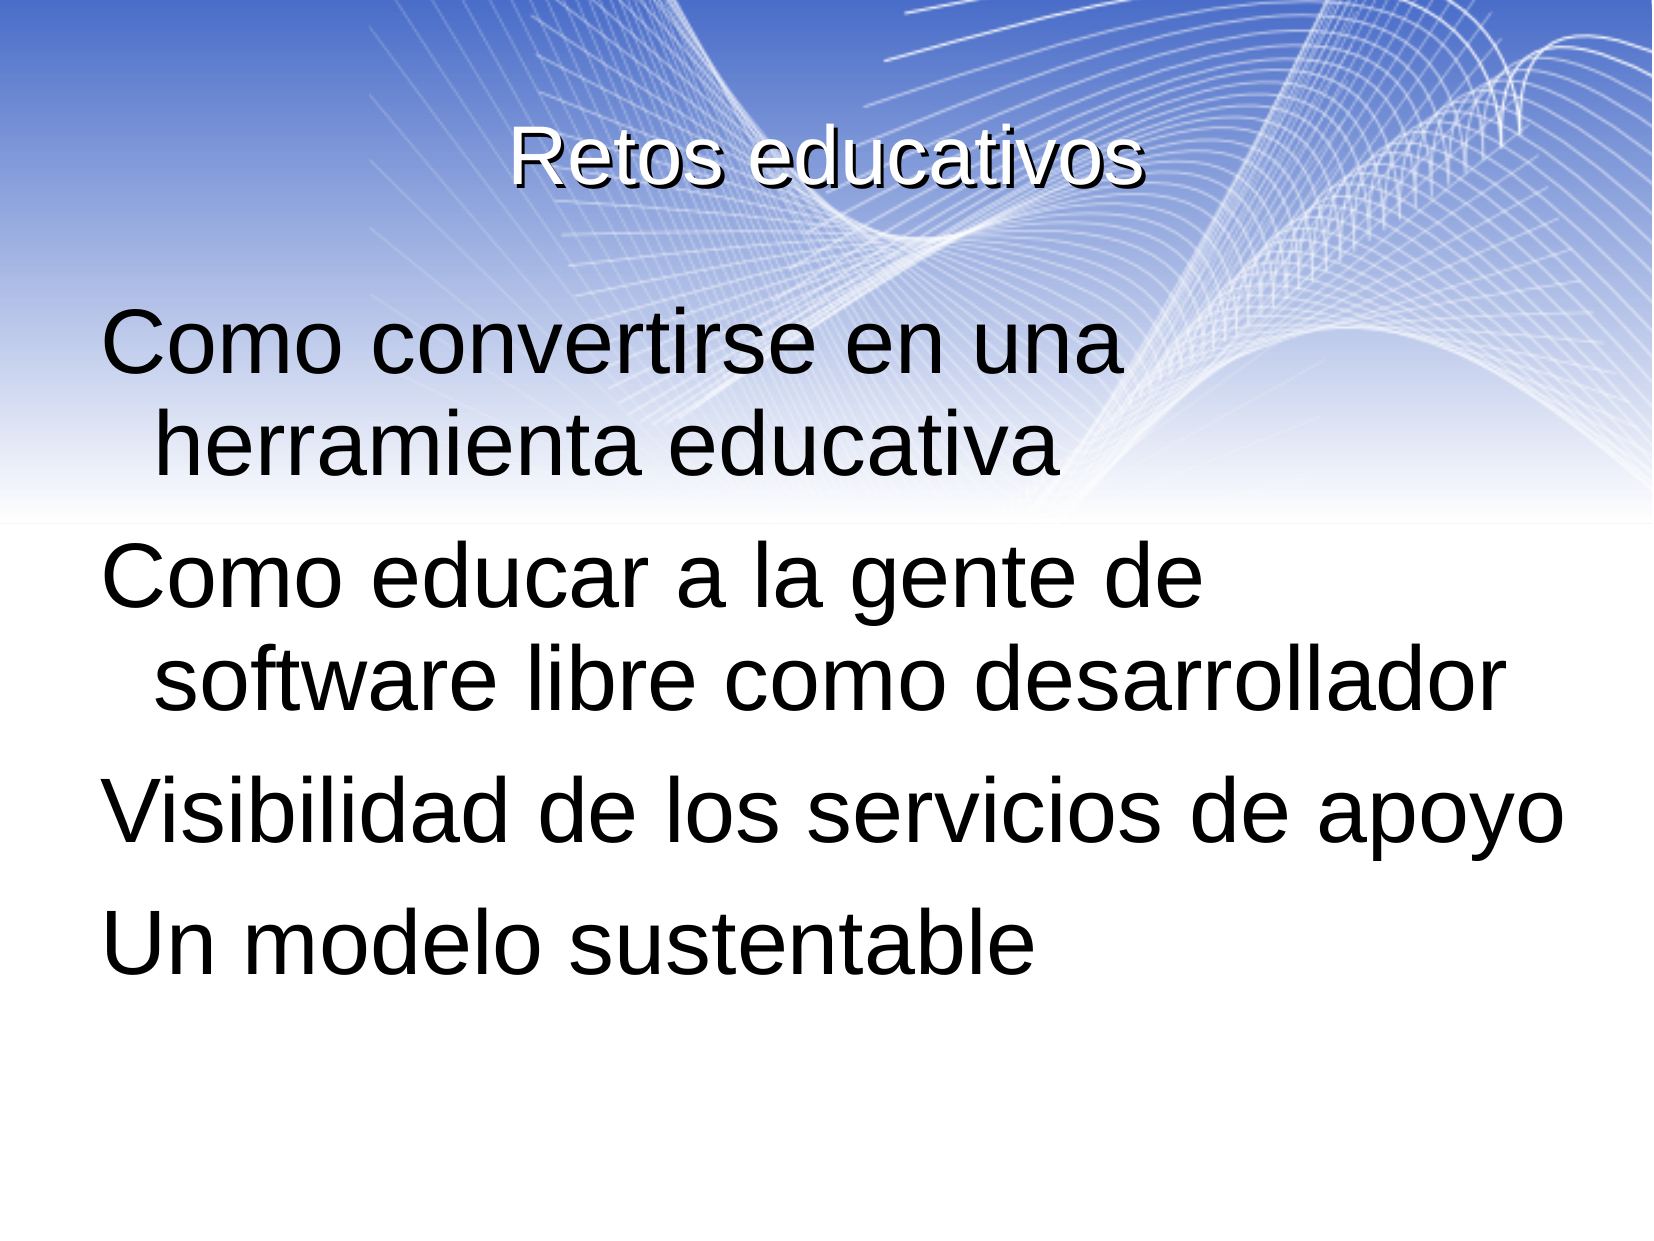

# Retos educativos
Como convertirse en una herramienta educativa
Como educar a la gente de software libre como desarrollador
Visibilidad de los servicios de apoyo
Un modelo sustentable